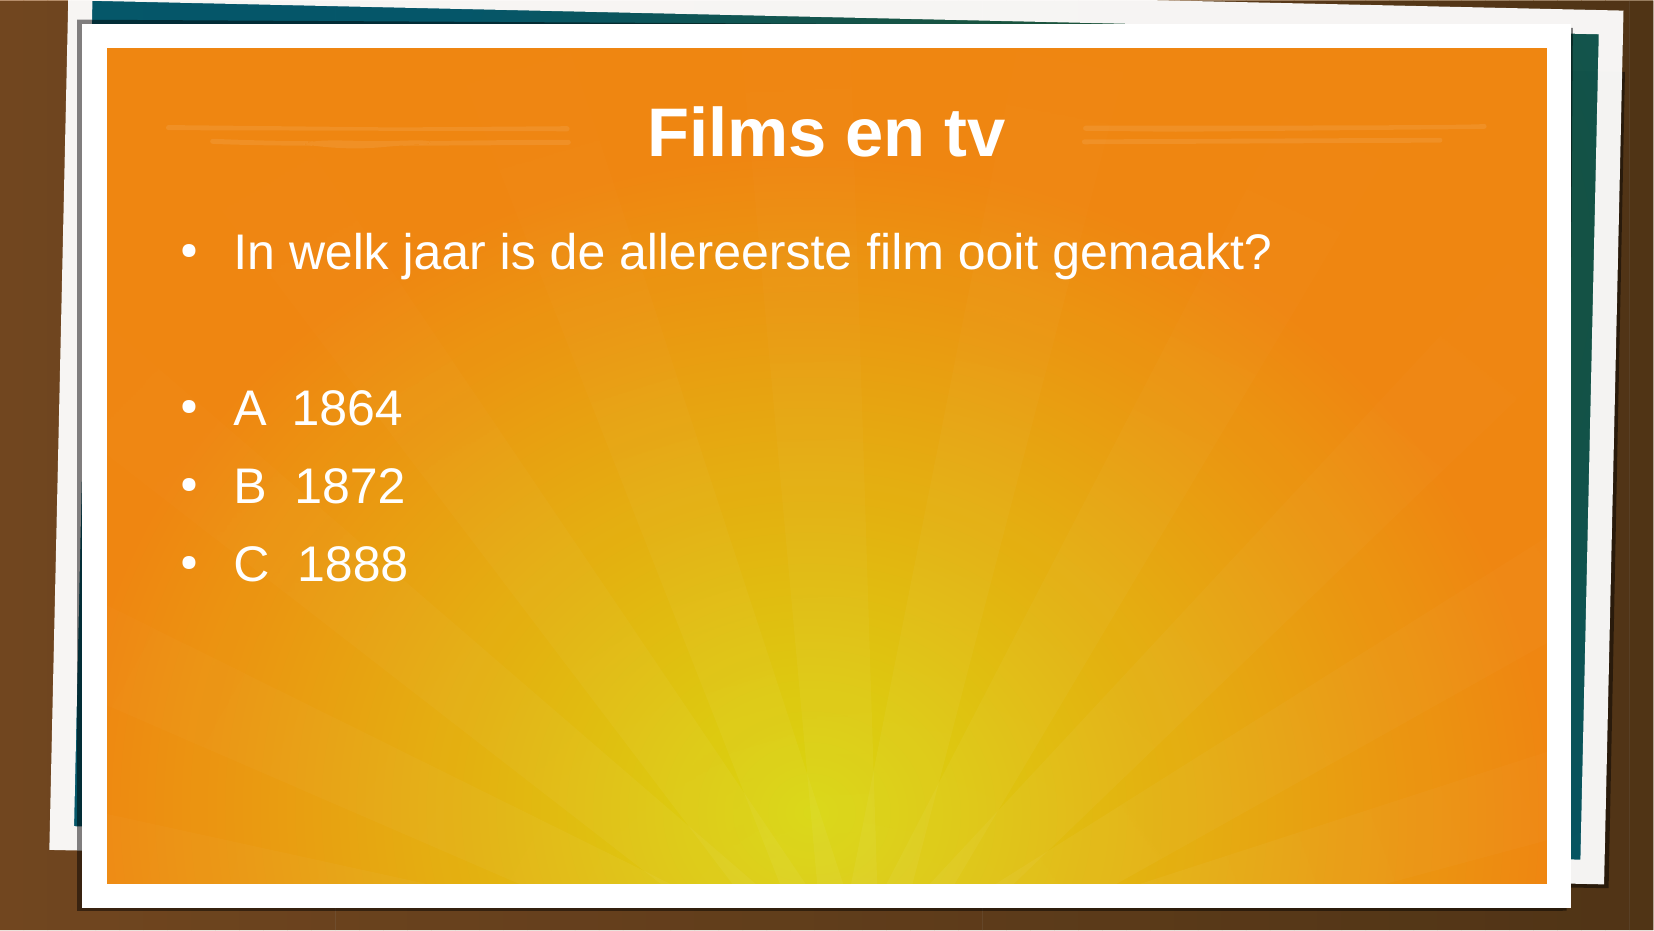

# Films en tv
In welk jaar is de allereerste film ooit gemaakt?
A 1864
B 1872
C 1888